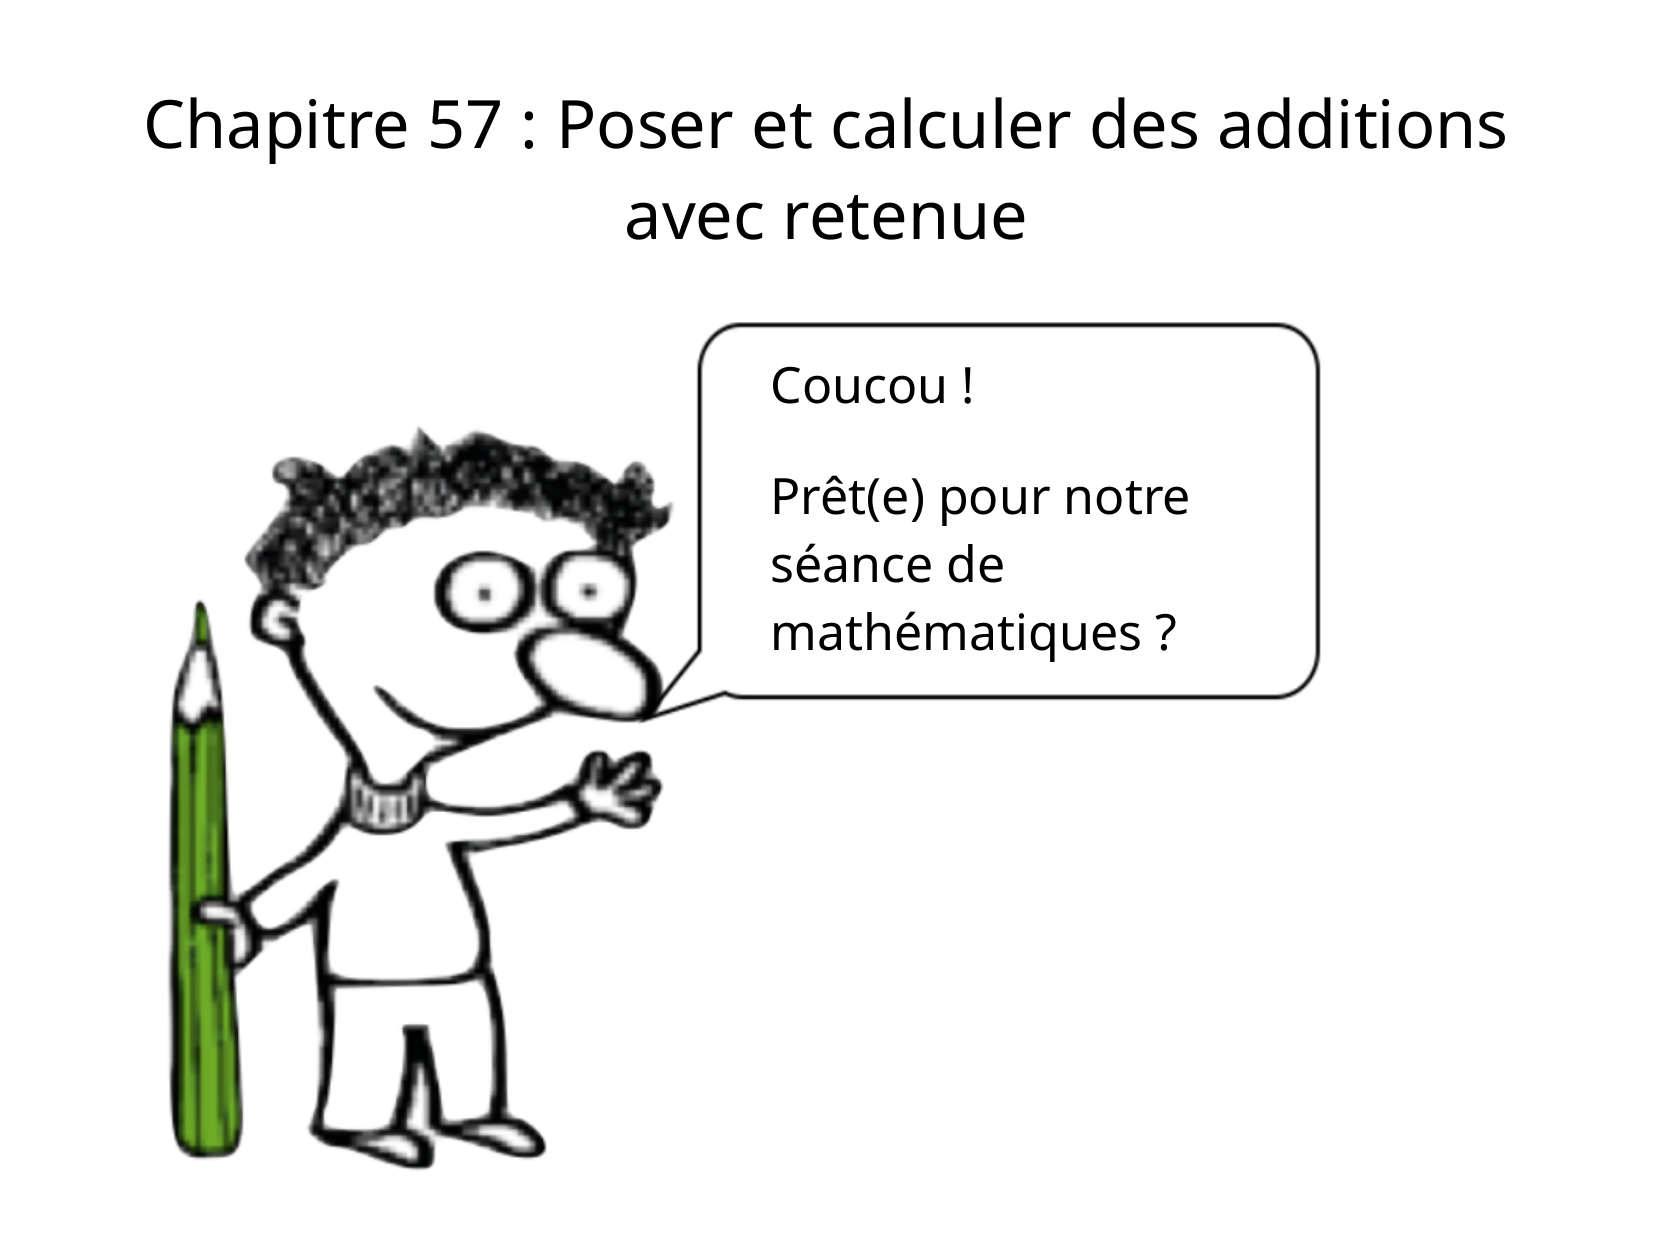

# Chapitre 57 : Poser et calculer des additions avec retenue
Coucou !
Prêt(e) pour notre séance de mathématiques ?